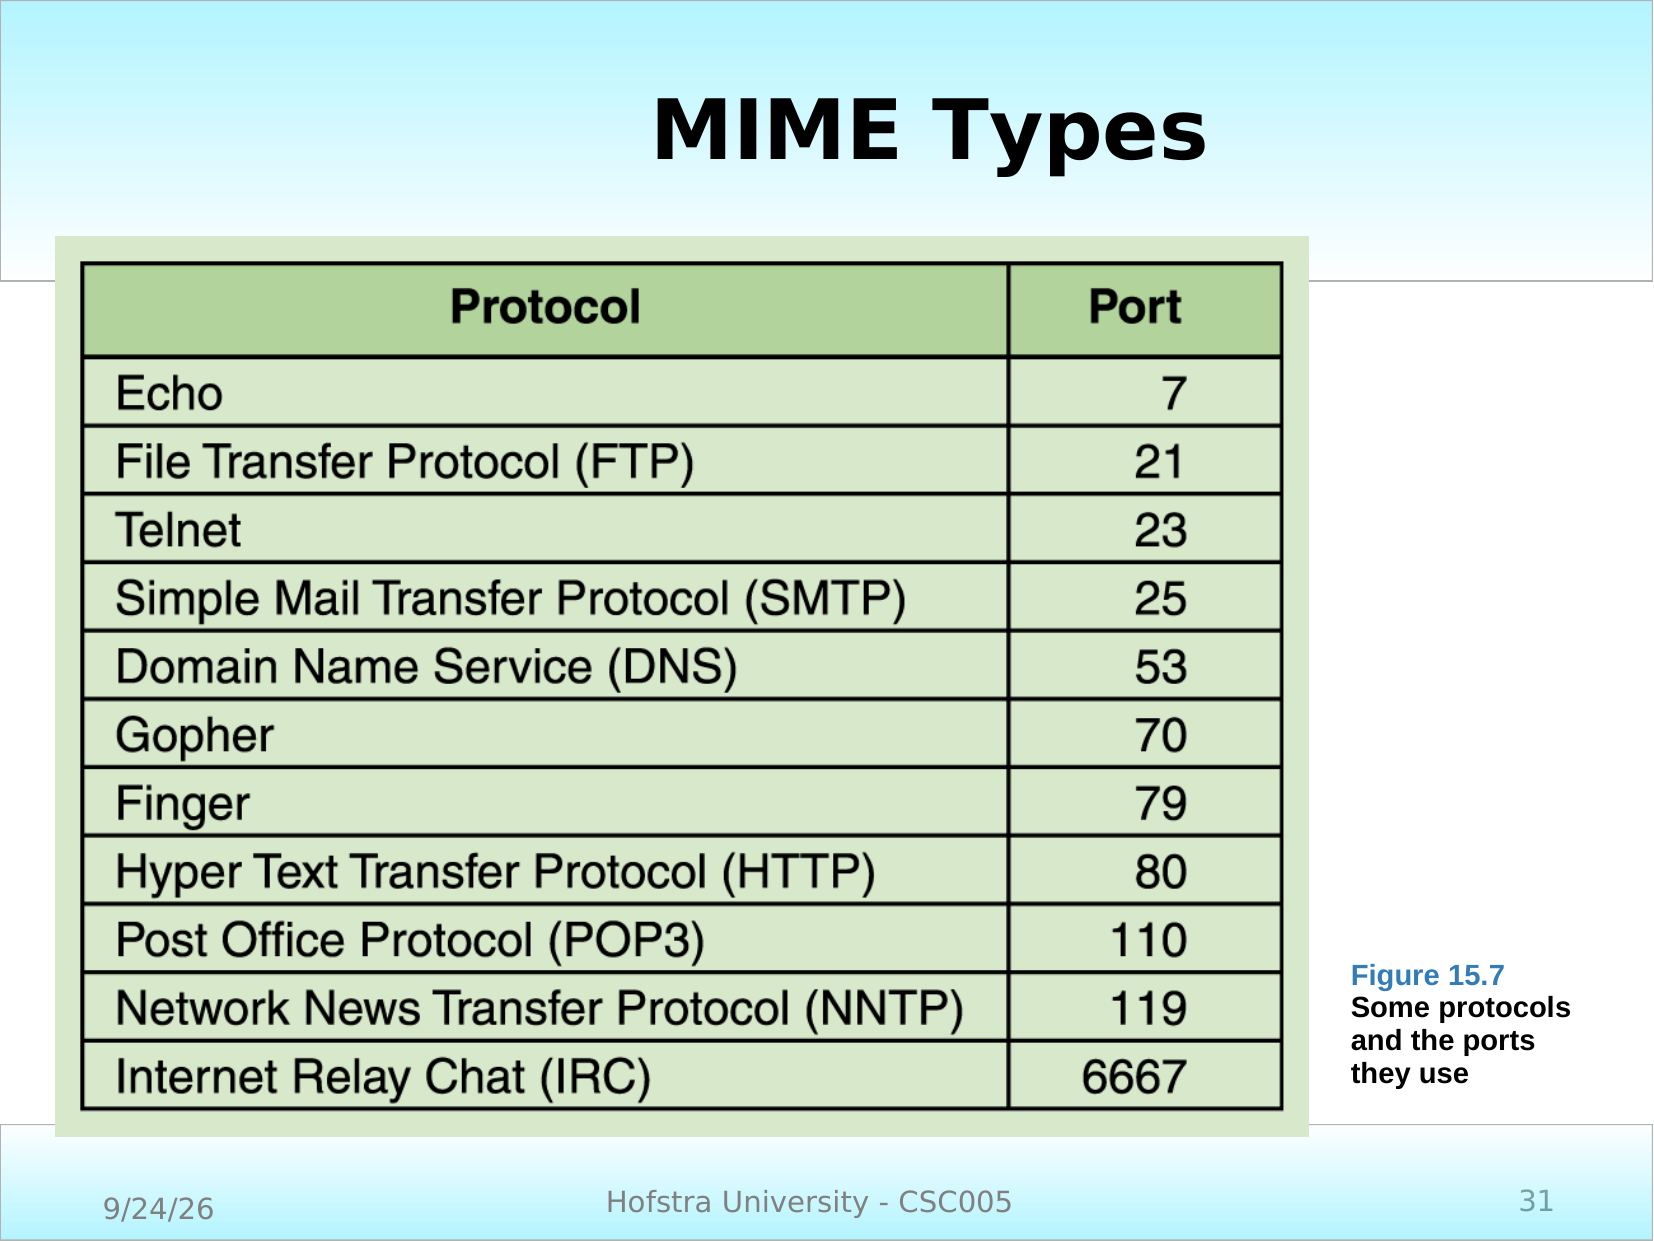

# MIME Types
Figure 15.7
Some protocols and the ports they use
31
Hofstra University - CSC005